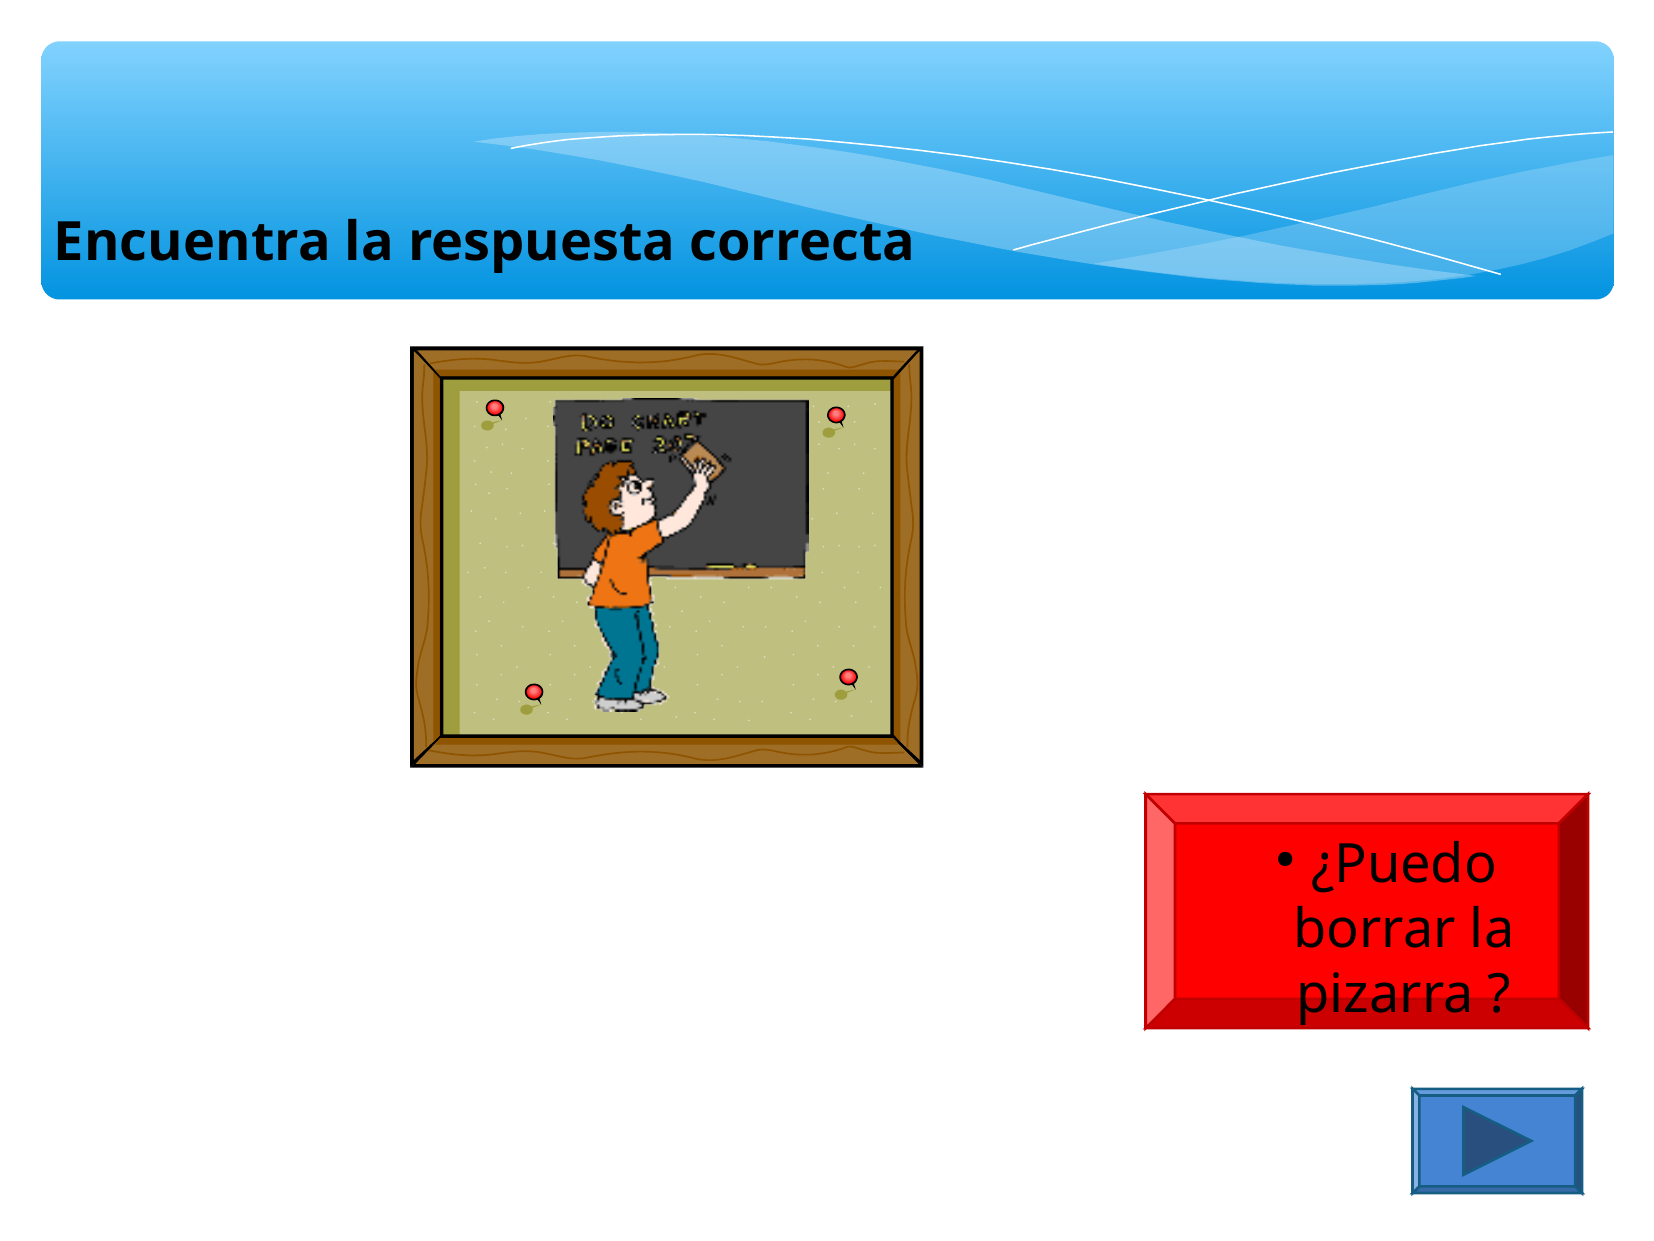

Encuentra la respuesta correcta
¿Puedo borrar la pizarra ?